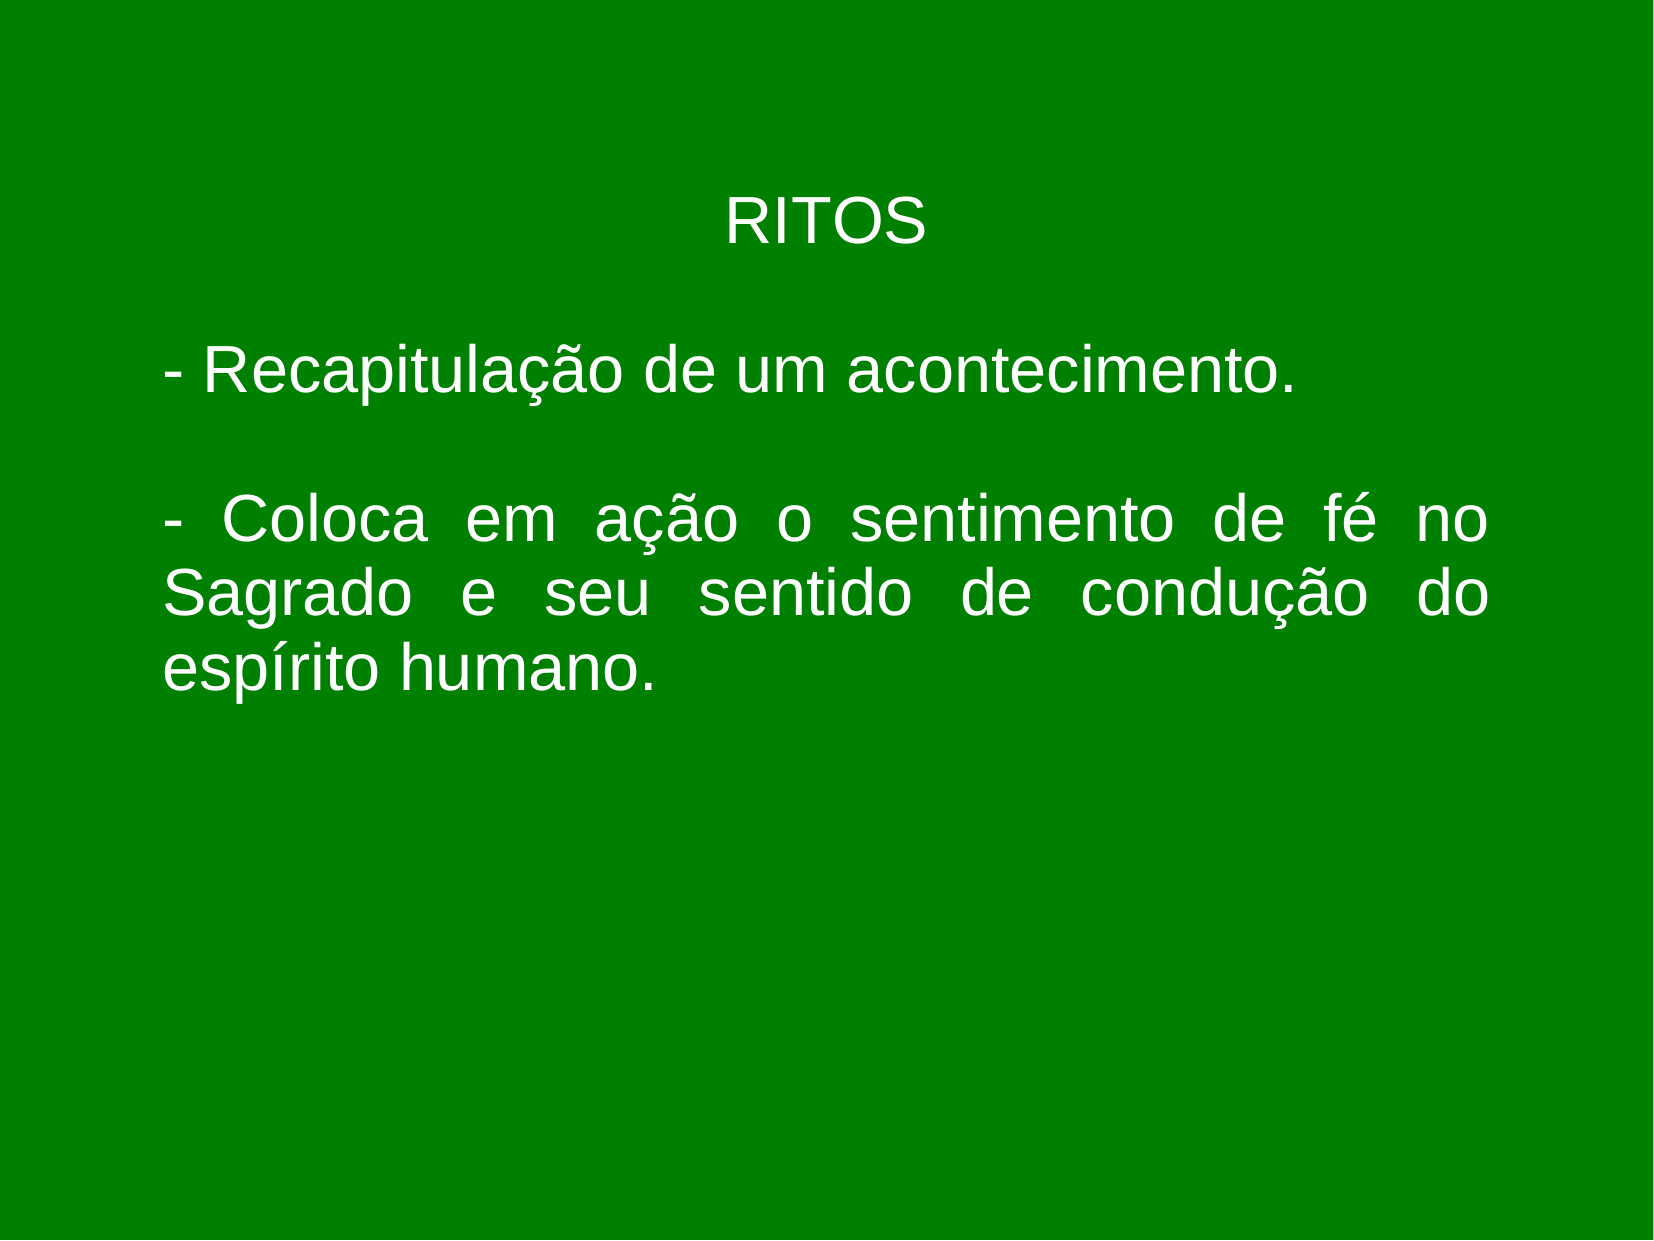

RITOS
- Recapitulação de um acontecimento.
- Coloca em ação o sentimento de fé no Sagrado e seu sentido de condução do espírito humano.